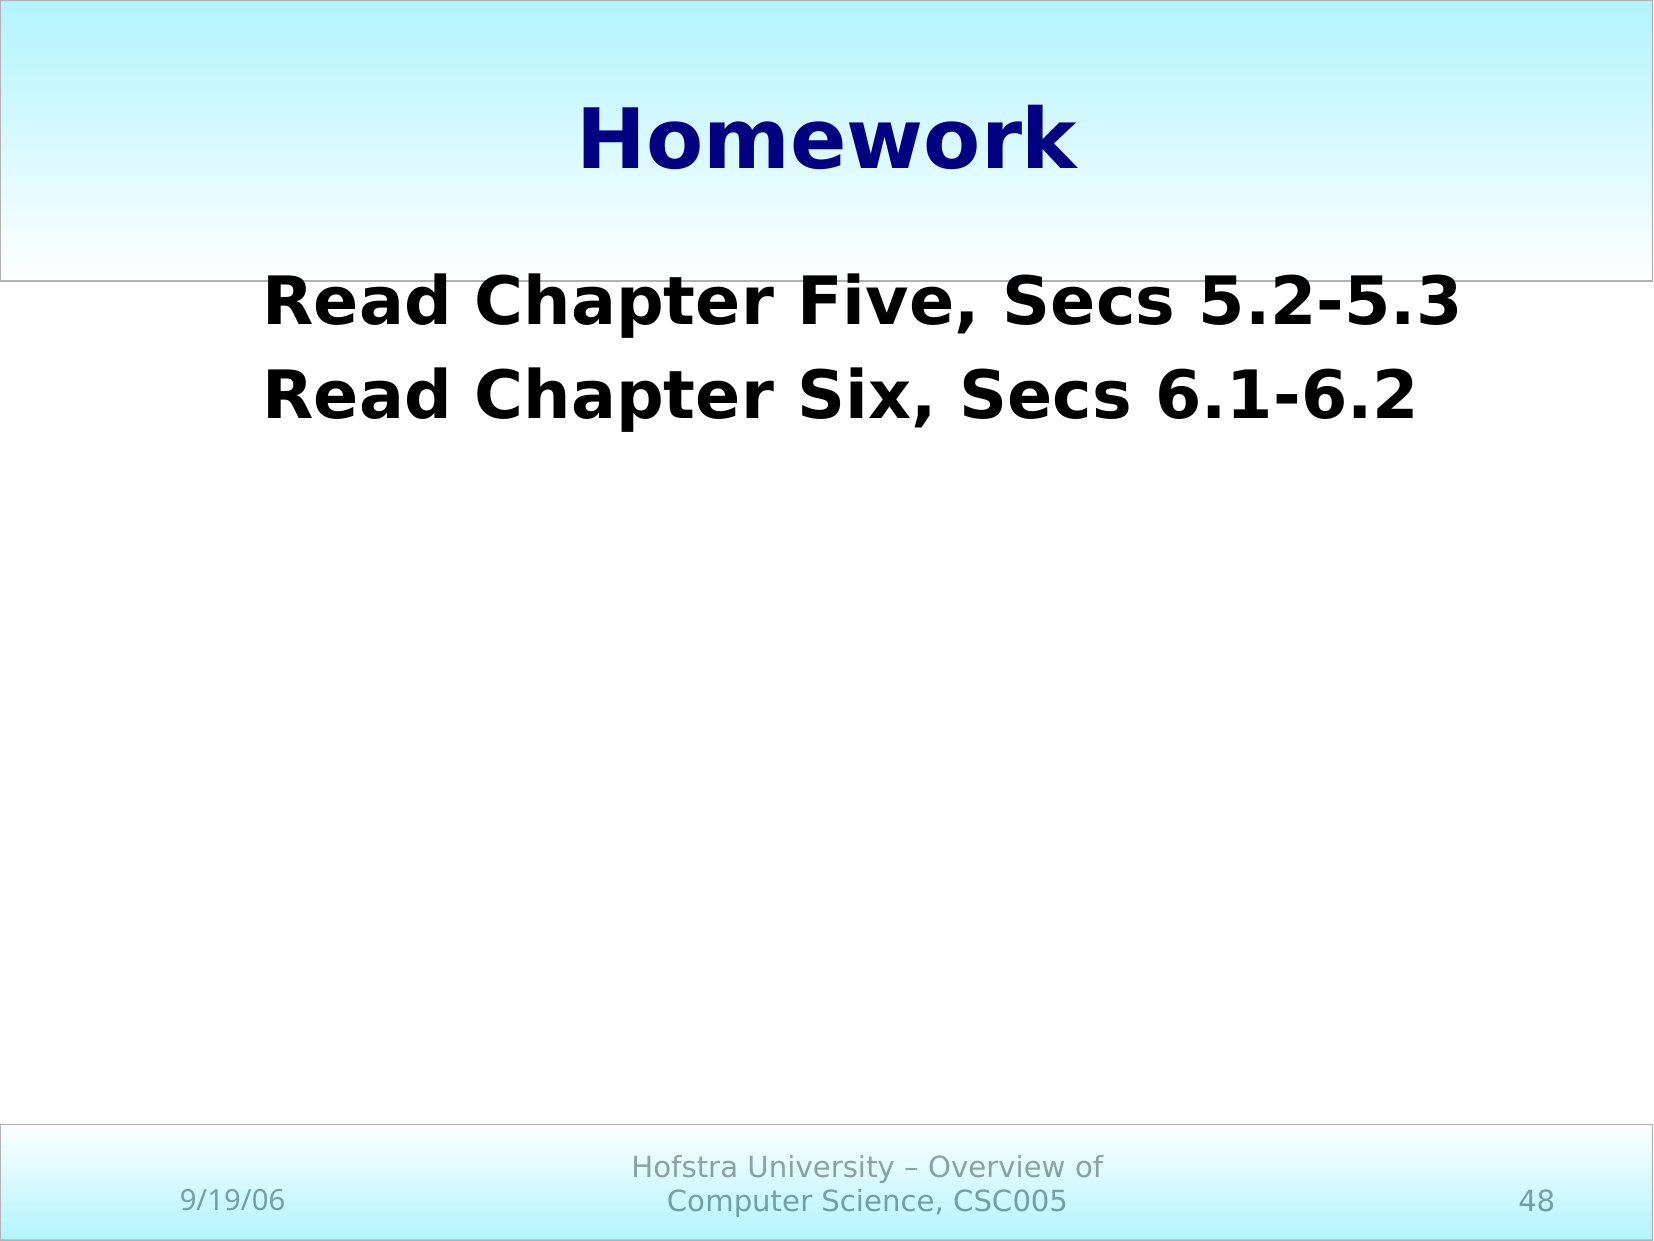

# Homework
Read Chapter Five, Secs 5.2-5.3
Read Chapter Six, Secs 6.1-6.2
09/27/06
48